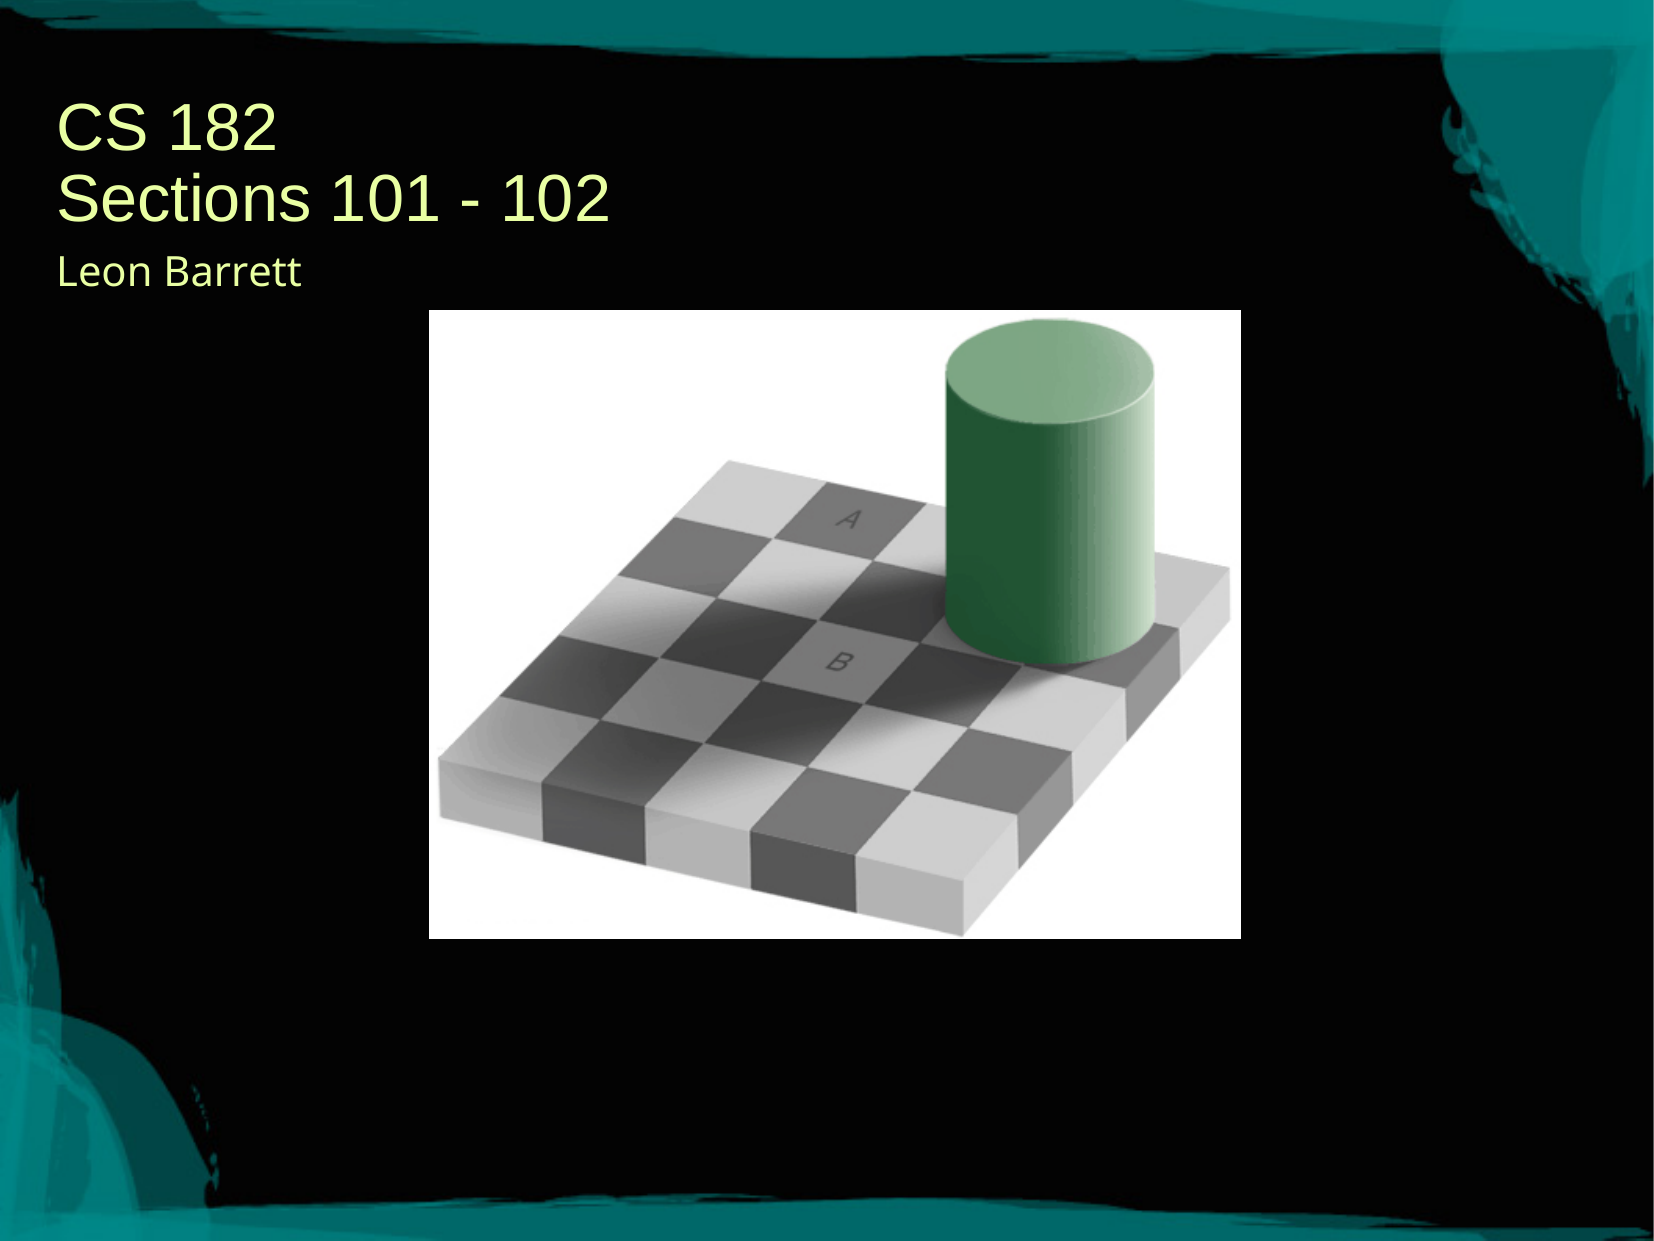

# CS 182 Sections 101 - 102
Leon Barrett